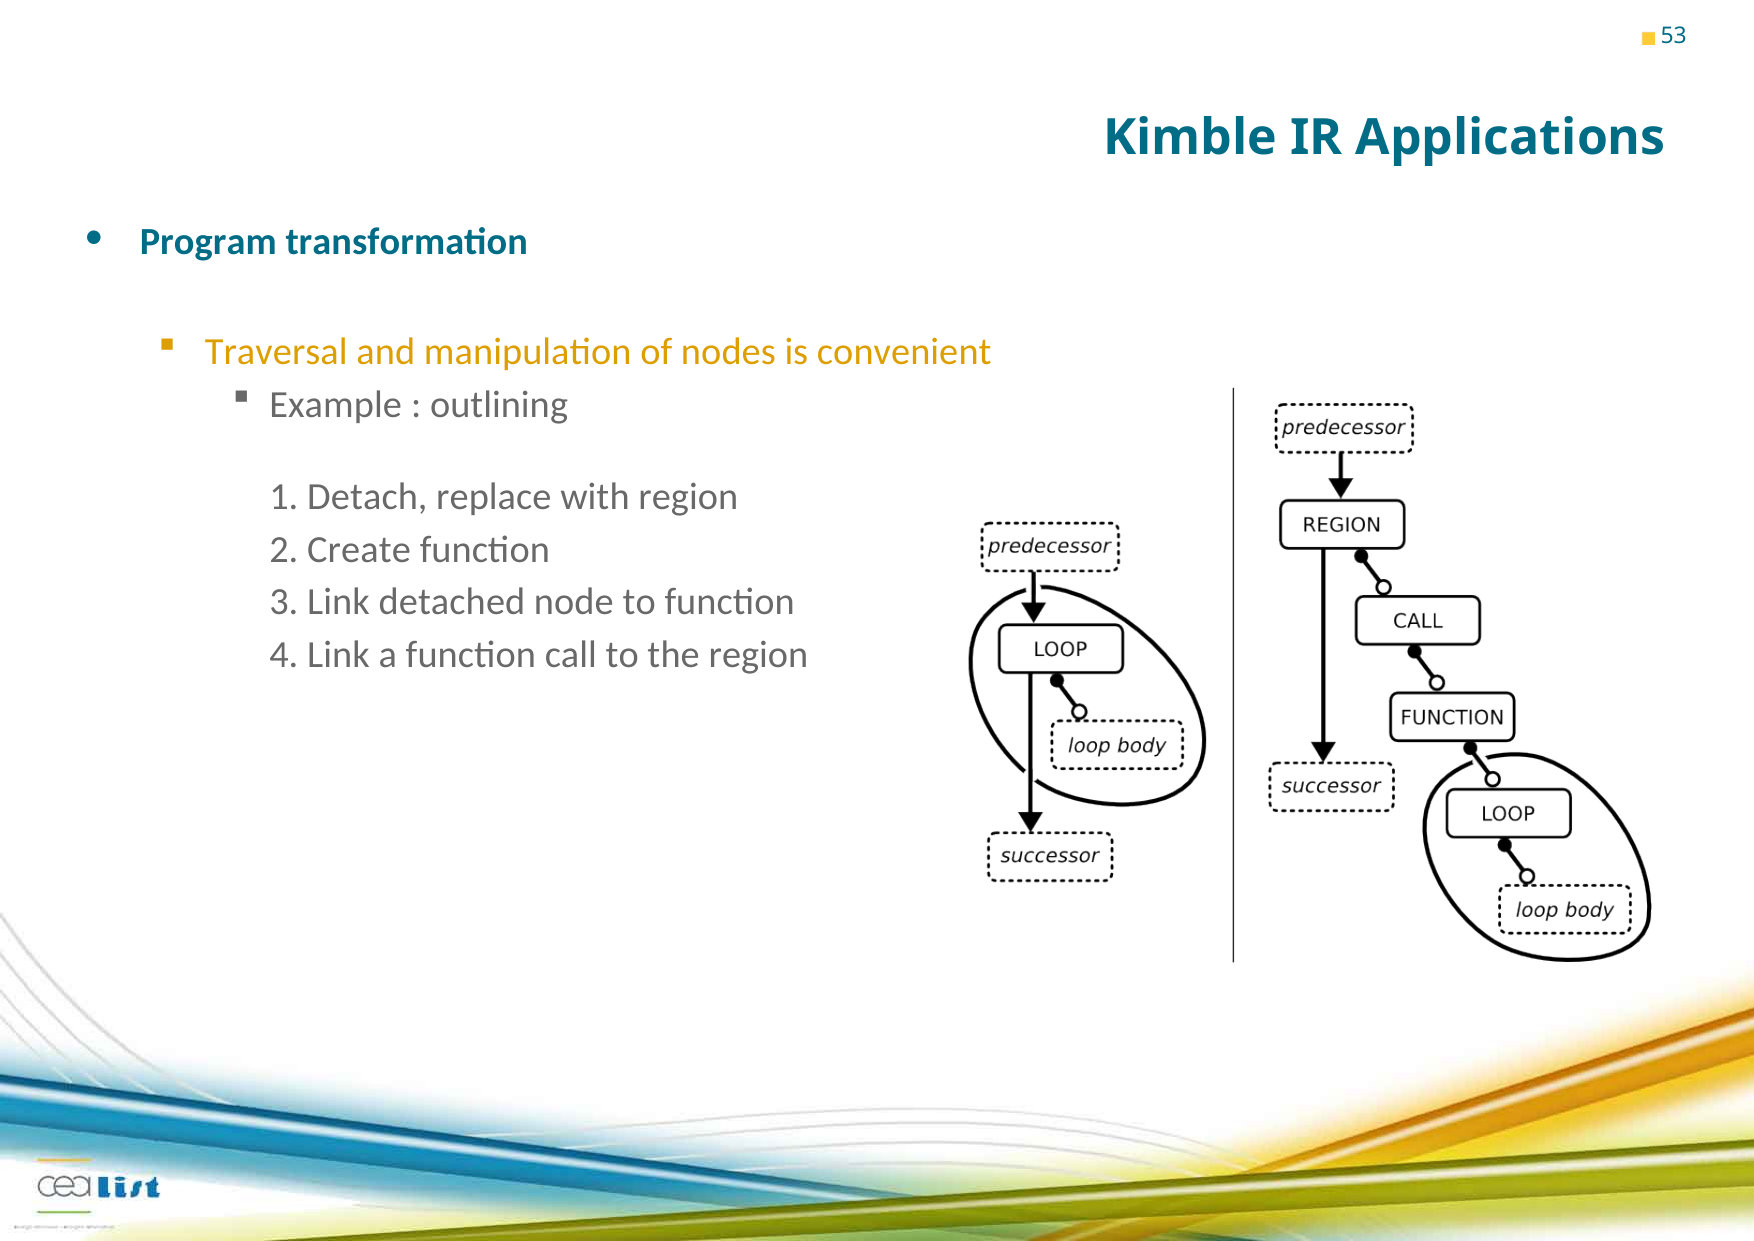

# Kimble IR Applications
Program transformation
Traversal and manipulation of nodes is convenient
Example : outlining
1. Detach, replace with region
2. Create function
3. Link detached node to function
4. Link a function call to the region